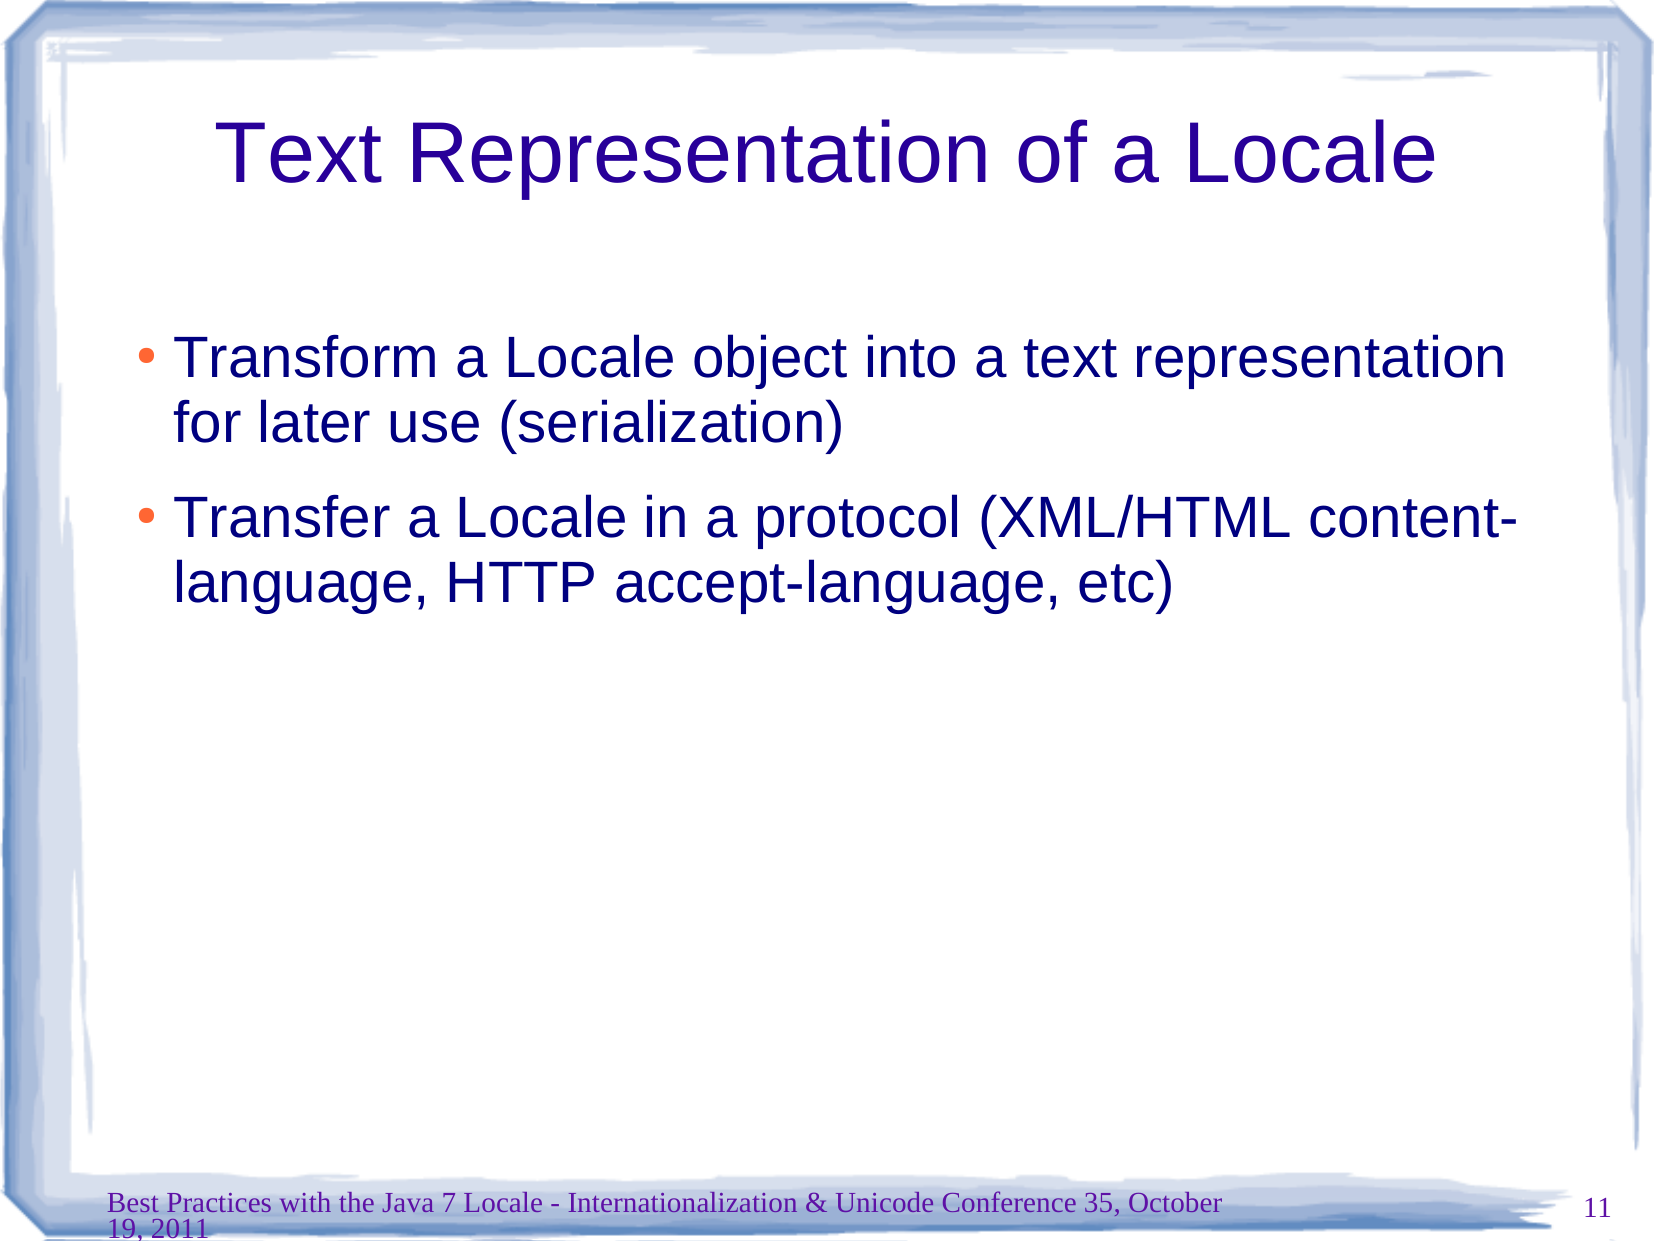

# Text Representation of a Locale
Transform a Locale object into a text representation for later use (serialization)
Transfer a Locale in a protocol (XML/HTML content-language, HTTP accept-language, etc)
Best Practices with the Java 7 Locale - Internationalization & Unicode Conference 35, October 19, 2011
11